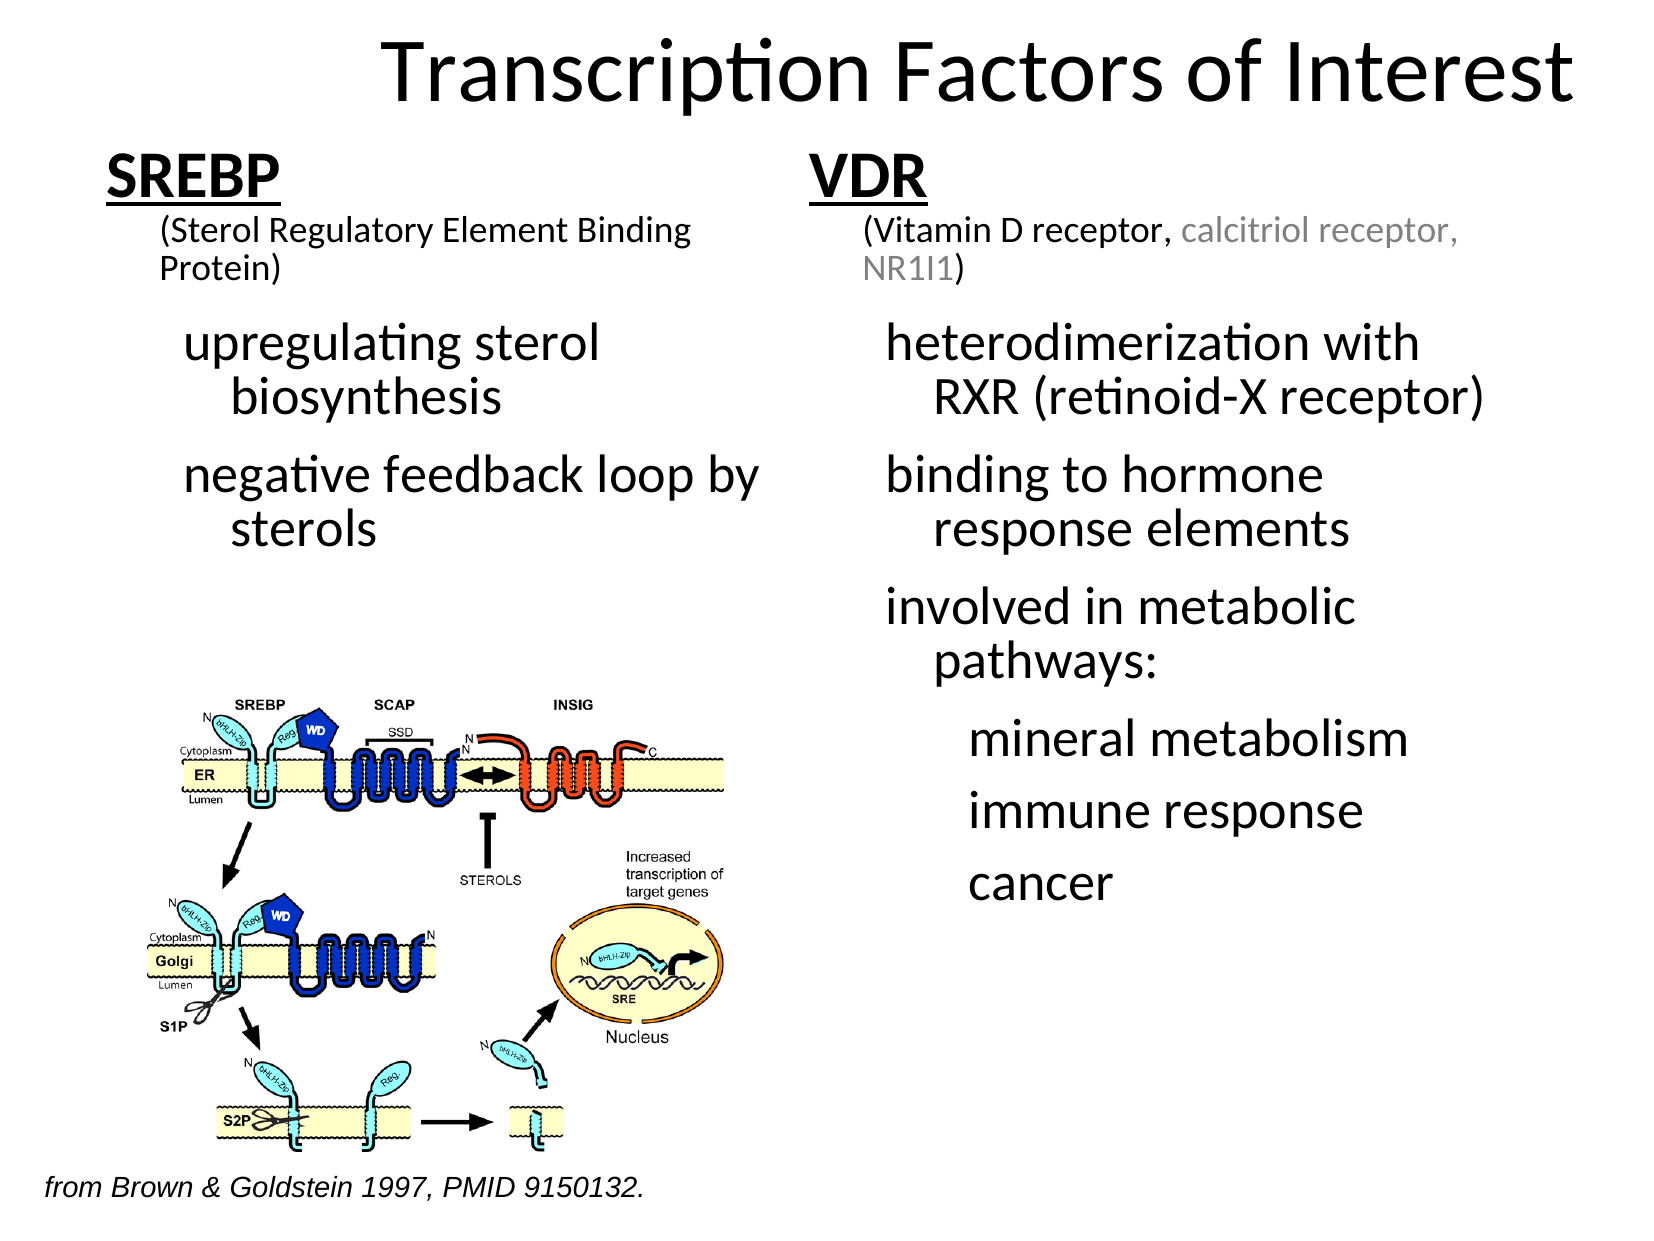

# Transcription Factors of Interest
SREBP
(Sterol Regulatory Element Binding Protein)
upregulating sterol biosynthesis
negative feedback loop by sterols
VDR
(Vitamin D receptor, calcitriol receptor, NR1I1)
heterodimerization with RXR (retinoid-X receptor)
binding to hormone response elements
involved in metabolic pathways:
mineral metabolism
immune response
cancer
from Brown & Goldstein 1997, PMID 9150132.